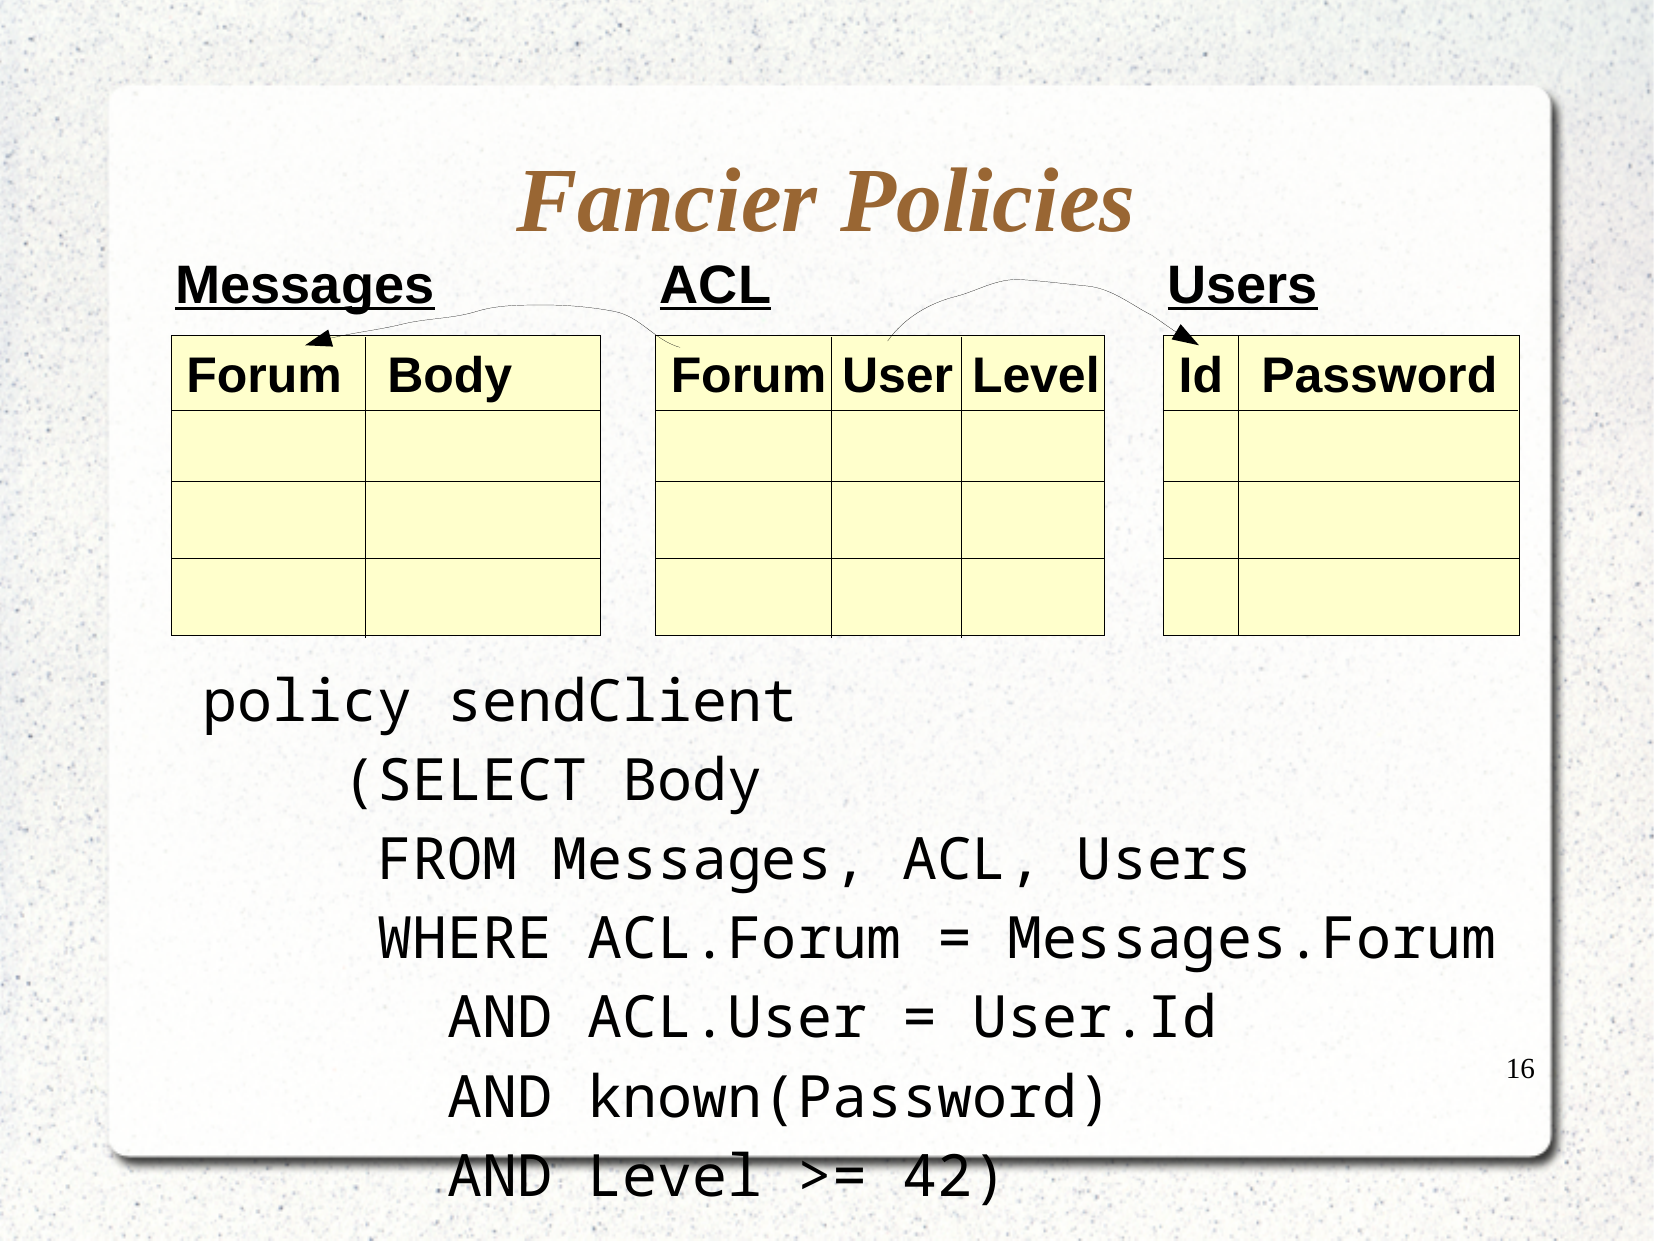

# Fancier Policies
Messages
Forum
Body
ACL
Forum
User
Level
Users
Id
Password
policy sendClient
 (SELECT Body
 FROM Messages, ACL, Users
 WHERE ACL.Forum = Messages.Forum
 AND ACL.User = User.Id
 AND known(Password)
 AND Level >= 42)
16